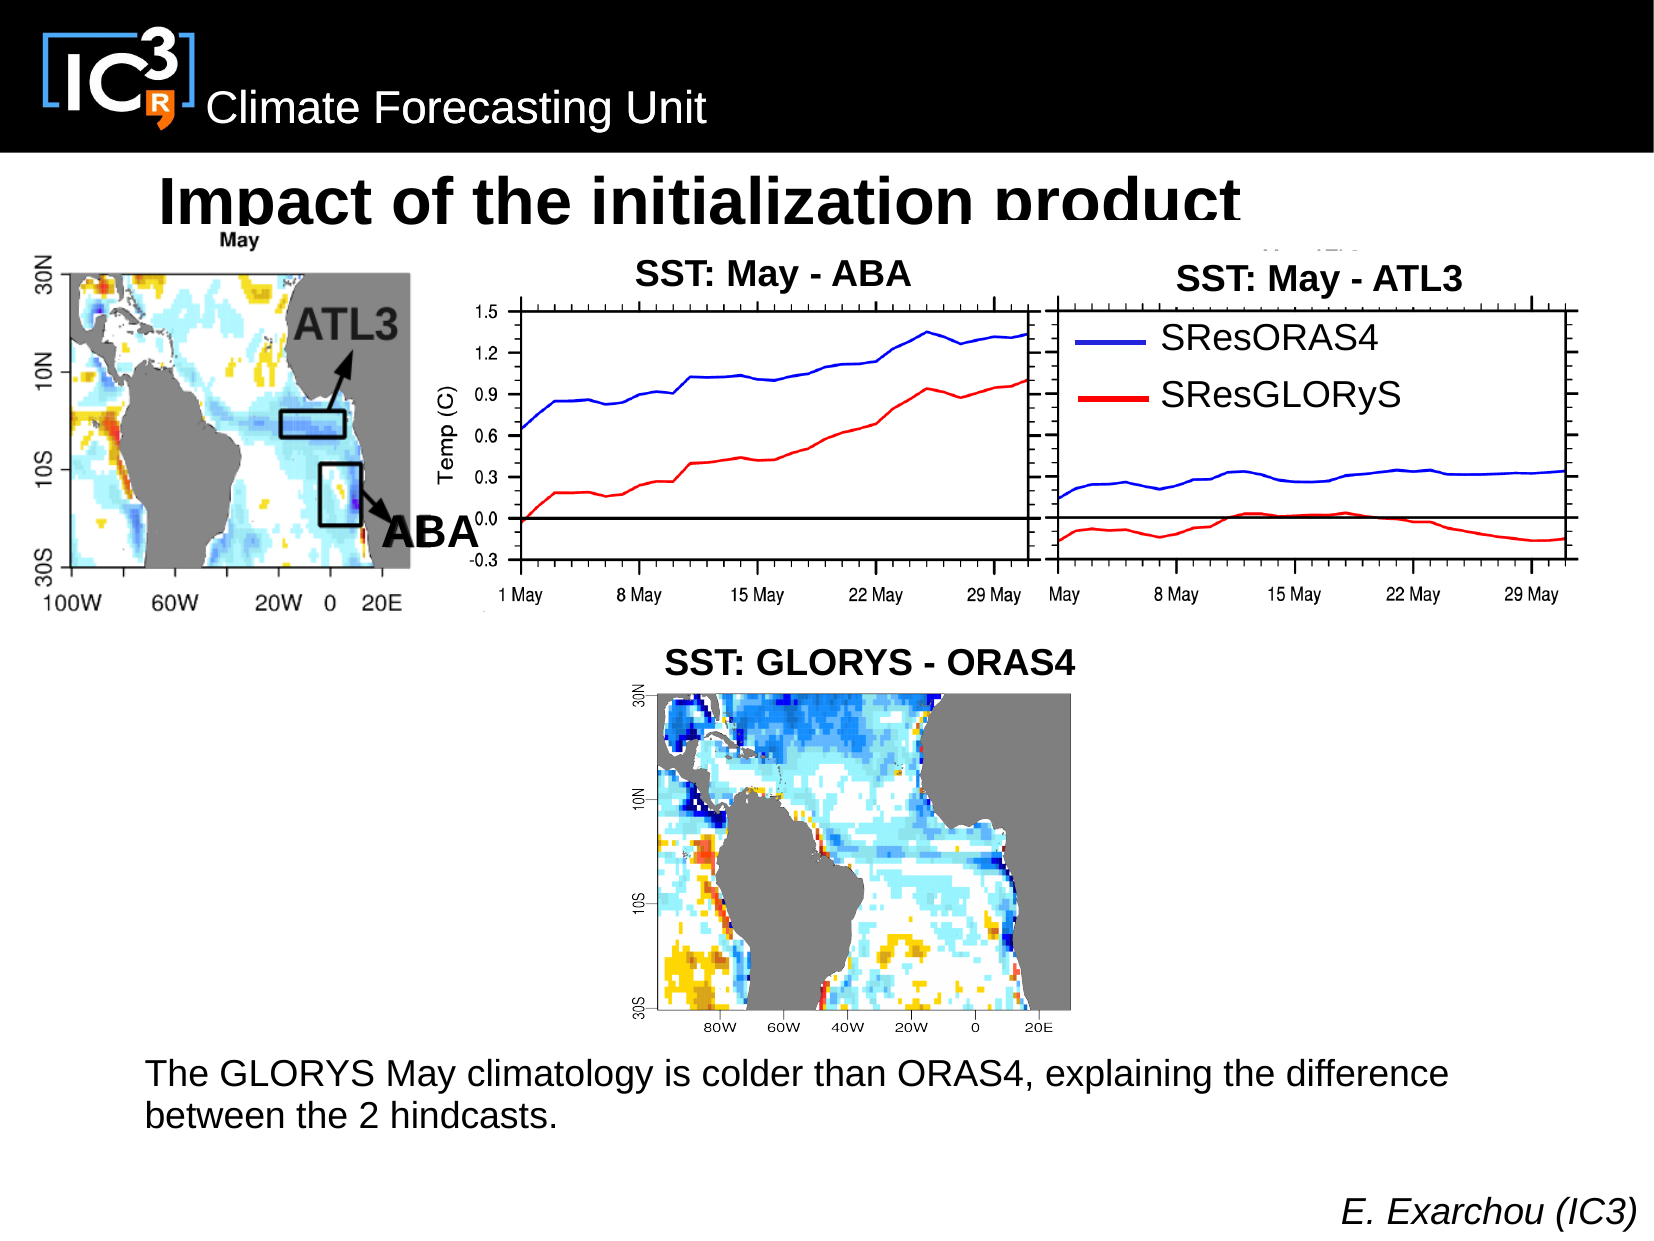

Climate Forecasting Unit
Impact of the initialization product
SST: May - ABA
SST: May - ATL3
SResORAS4
SResGLORyS
ABA
SST: GLORYS - ORAS4
The GLORYS May climatology is colder than ORAS4, explaining the difference between the 2 hindcasts.
E. Exarchou (IC3)